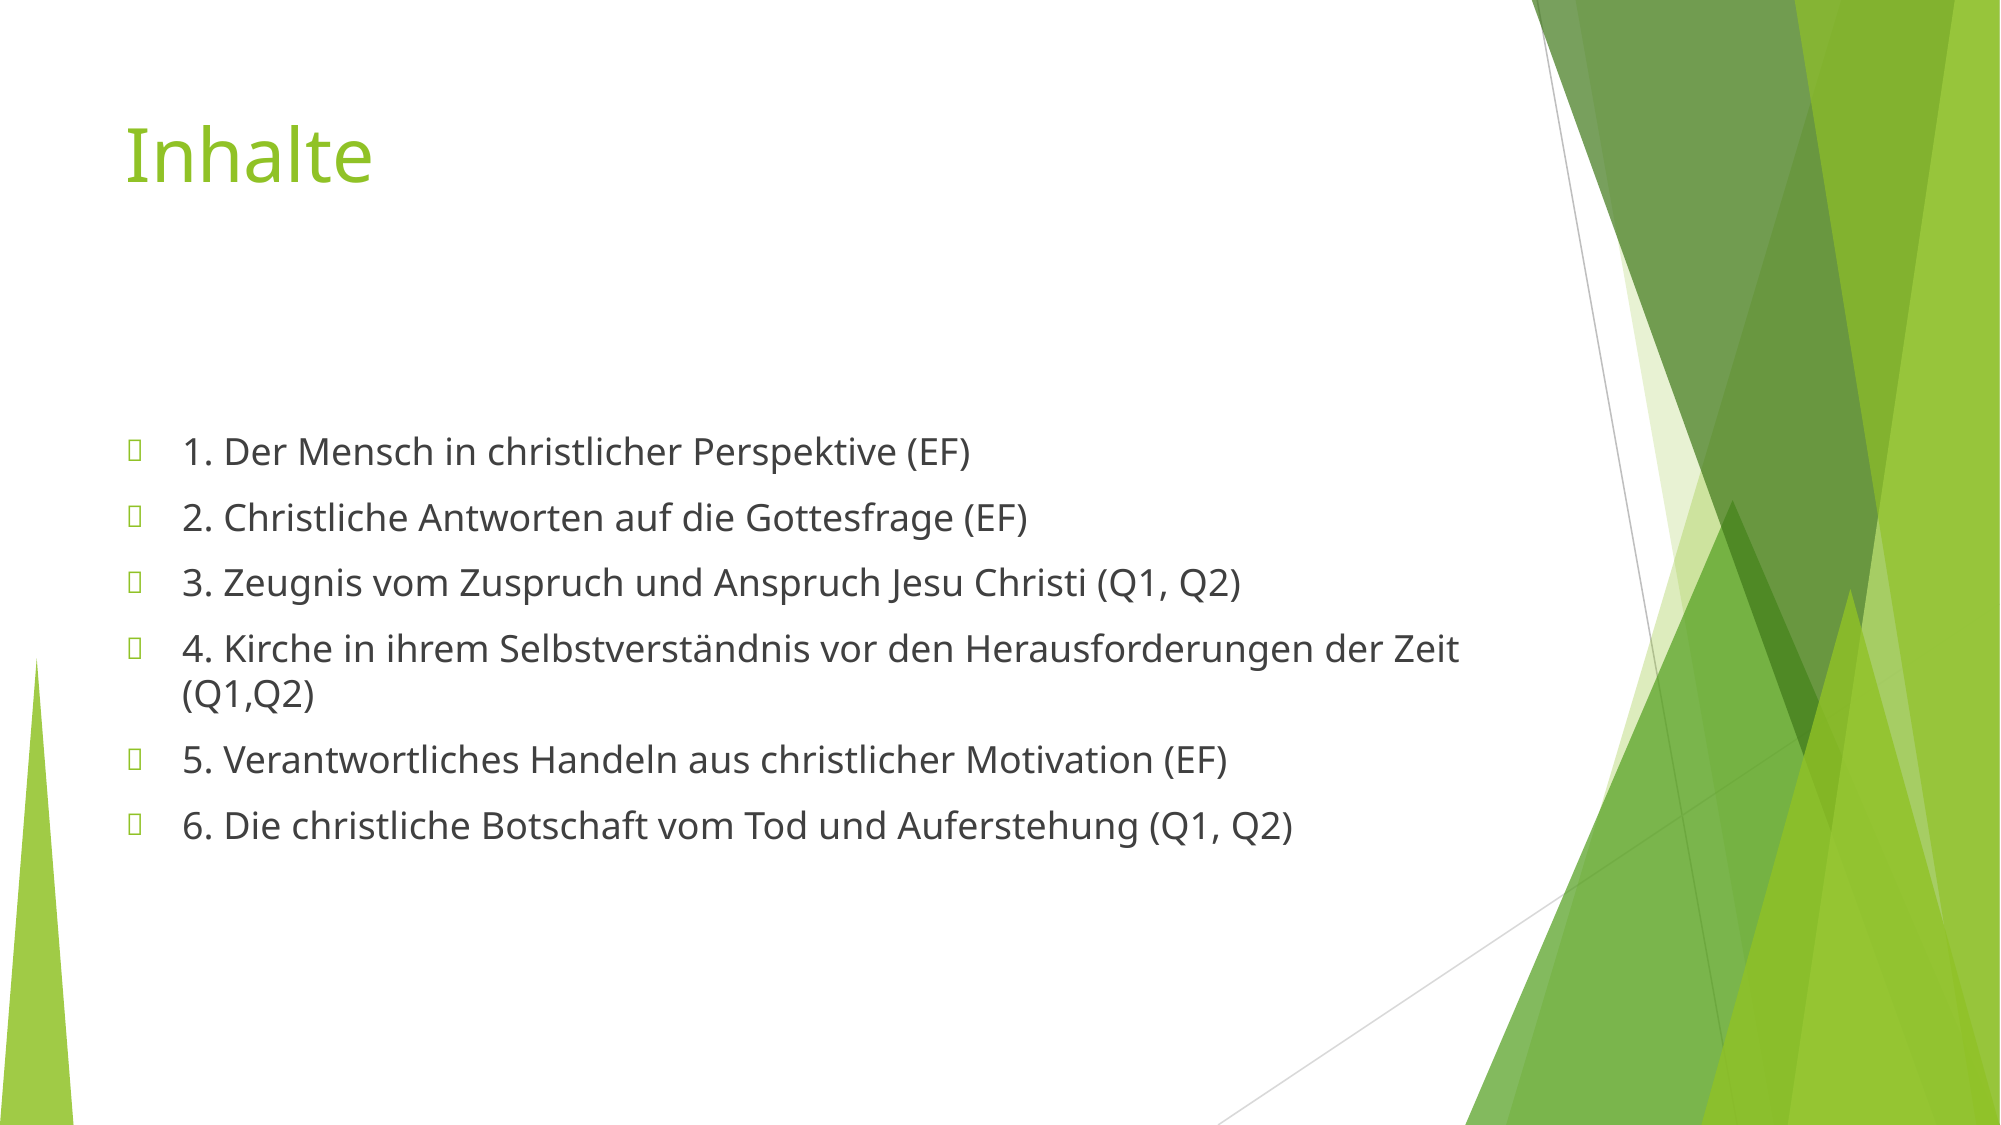

# Inhalte
1. Der Mensch in christlicher Perspektive (EF)
2. Christliche Antworten auf die Gottesfrage (EF)
3. Zeugnis vom Zuspruch und Anspruch Jesu Christi (Q1, Q2)
4. Kirche in ihrem Selbstverständnis vor den Herausforderungen der Zeit (Q1,Q2)
5. Verantwortliches Handeln aus christlicher Motivation (EF)
6. Die christliche Botschaft vom Tod und Auferstehung (Q1, Q2)